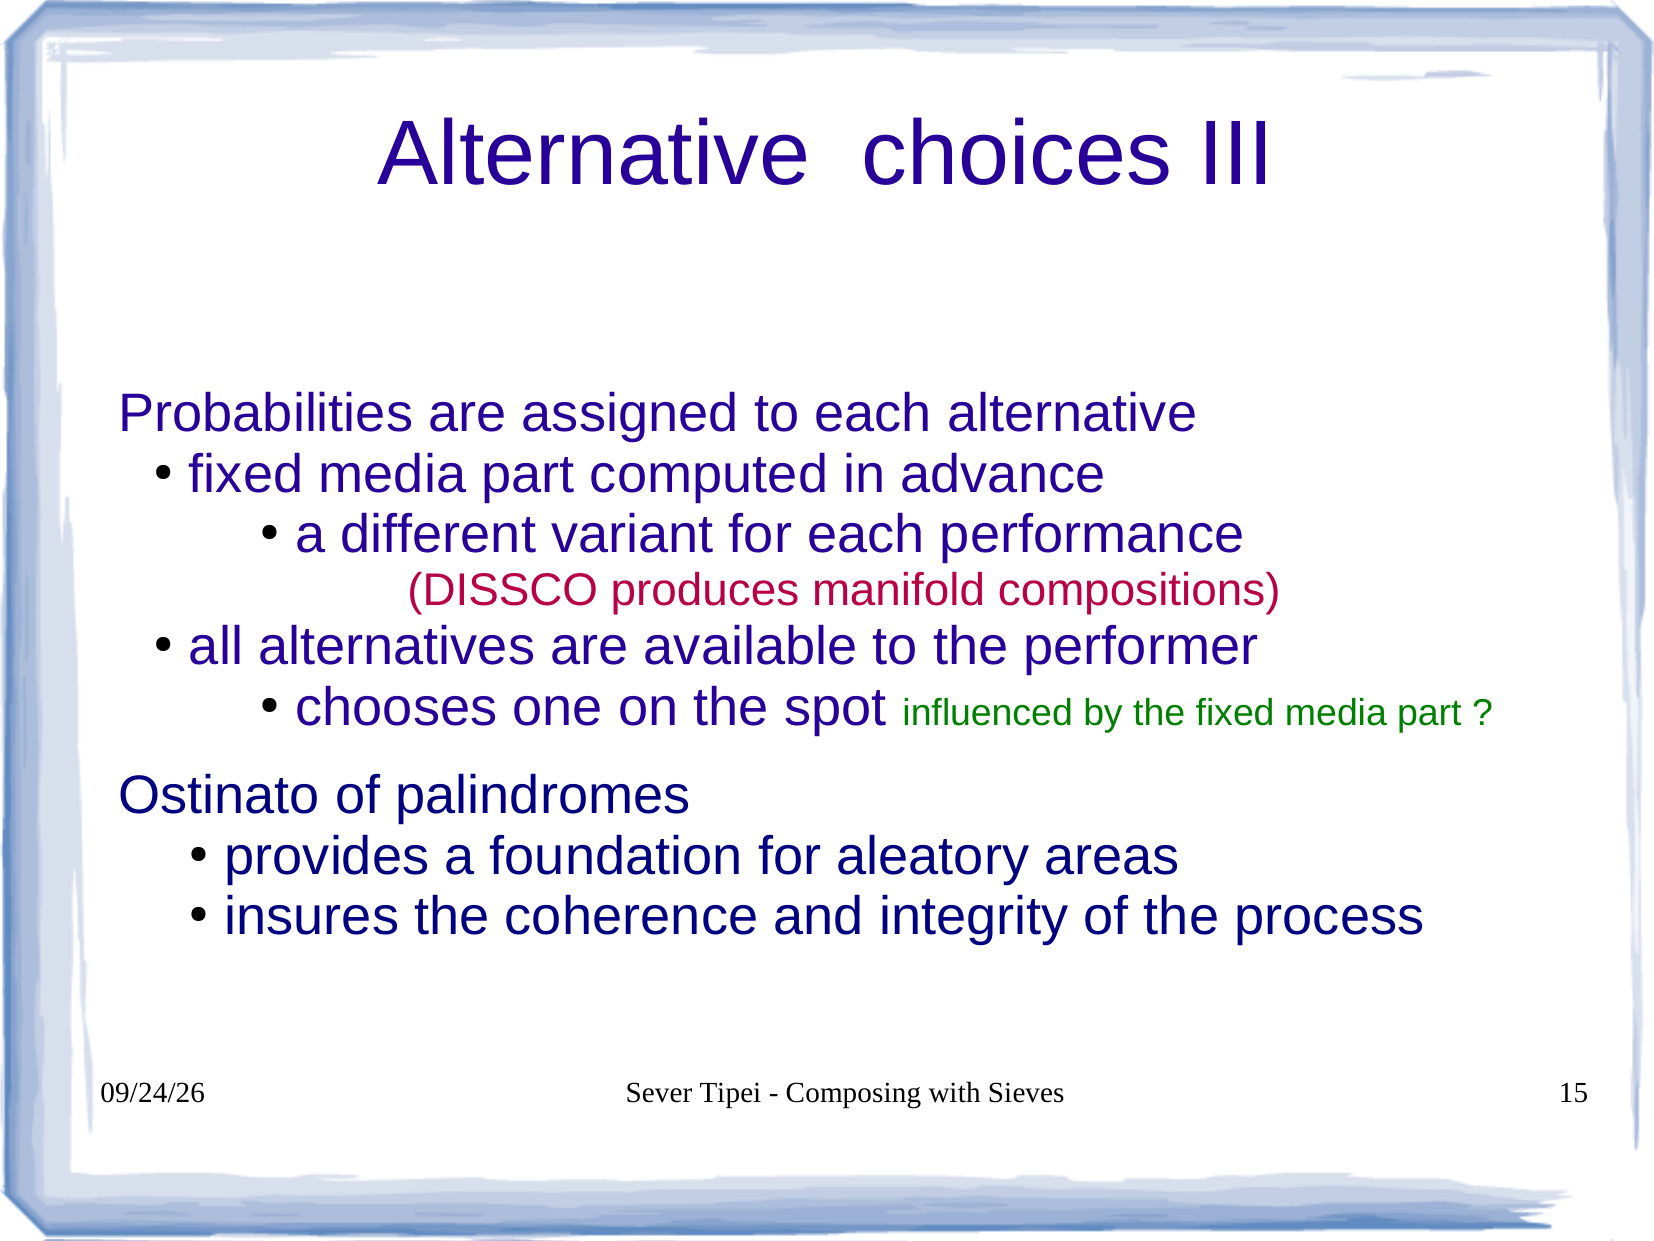

# Alternative choices III
Probabilities are assigned to each alternative
fixed media part computed in advance
a different variant for each performance
(DISSCO produces manifold compositions)
all alternatives are available to the performer
chooses one on the spot influenced by the fixed media part ?
Ostinato of palindromes
provides a foundation for aleatory areas
insures the coherence and integrity of the process
Sever Tipei - Composing with Sieves
15